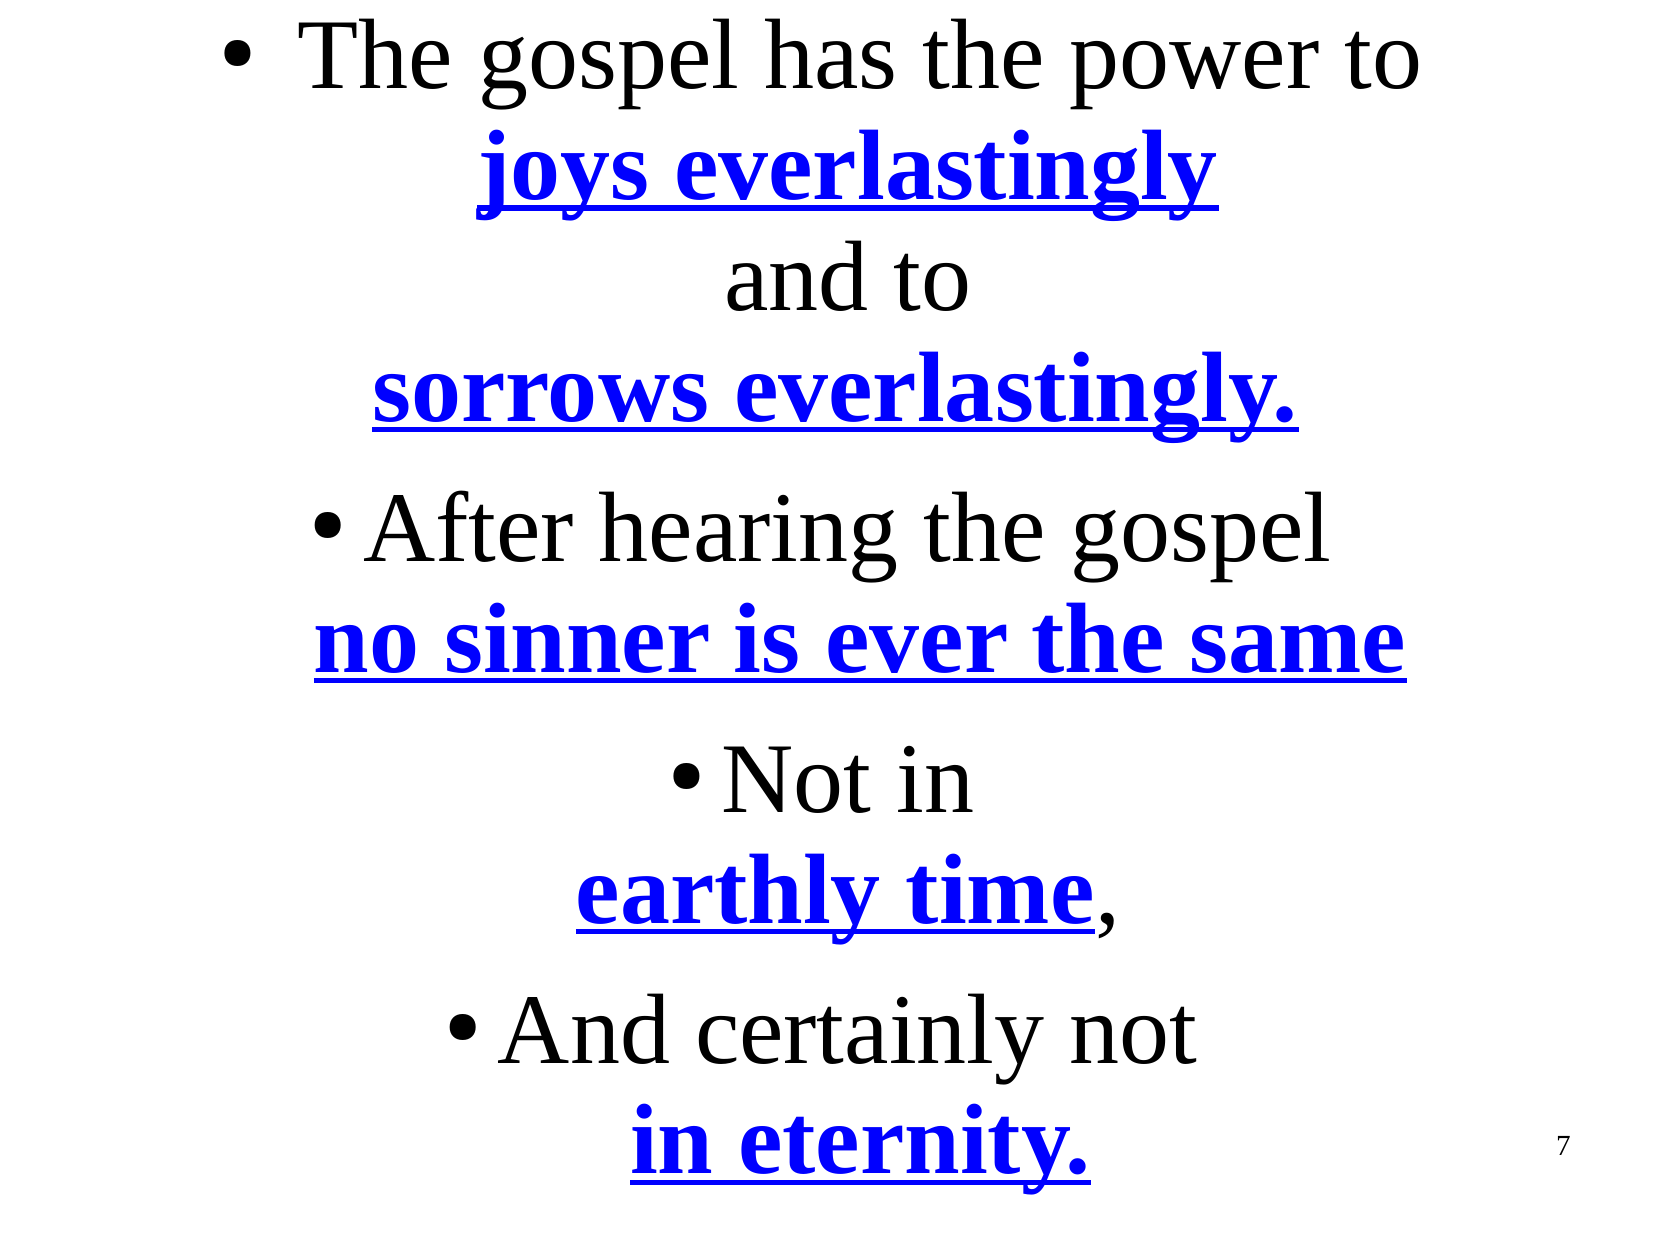

# The gospel has the power to joys everlastingly and to sorrows everlastingly.
After hearing the gospel
no sinner is ever the same
Not in
earthly time,
And certainly not
in eternity.
7